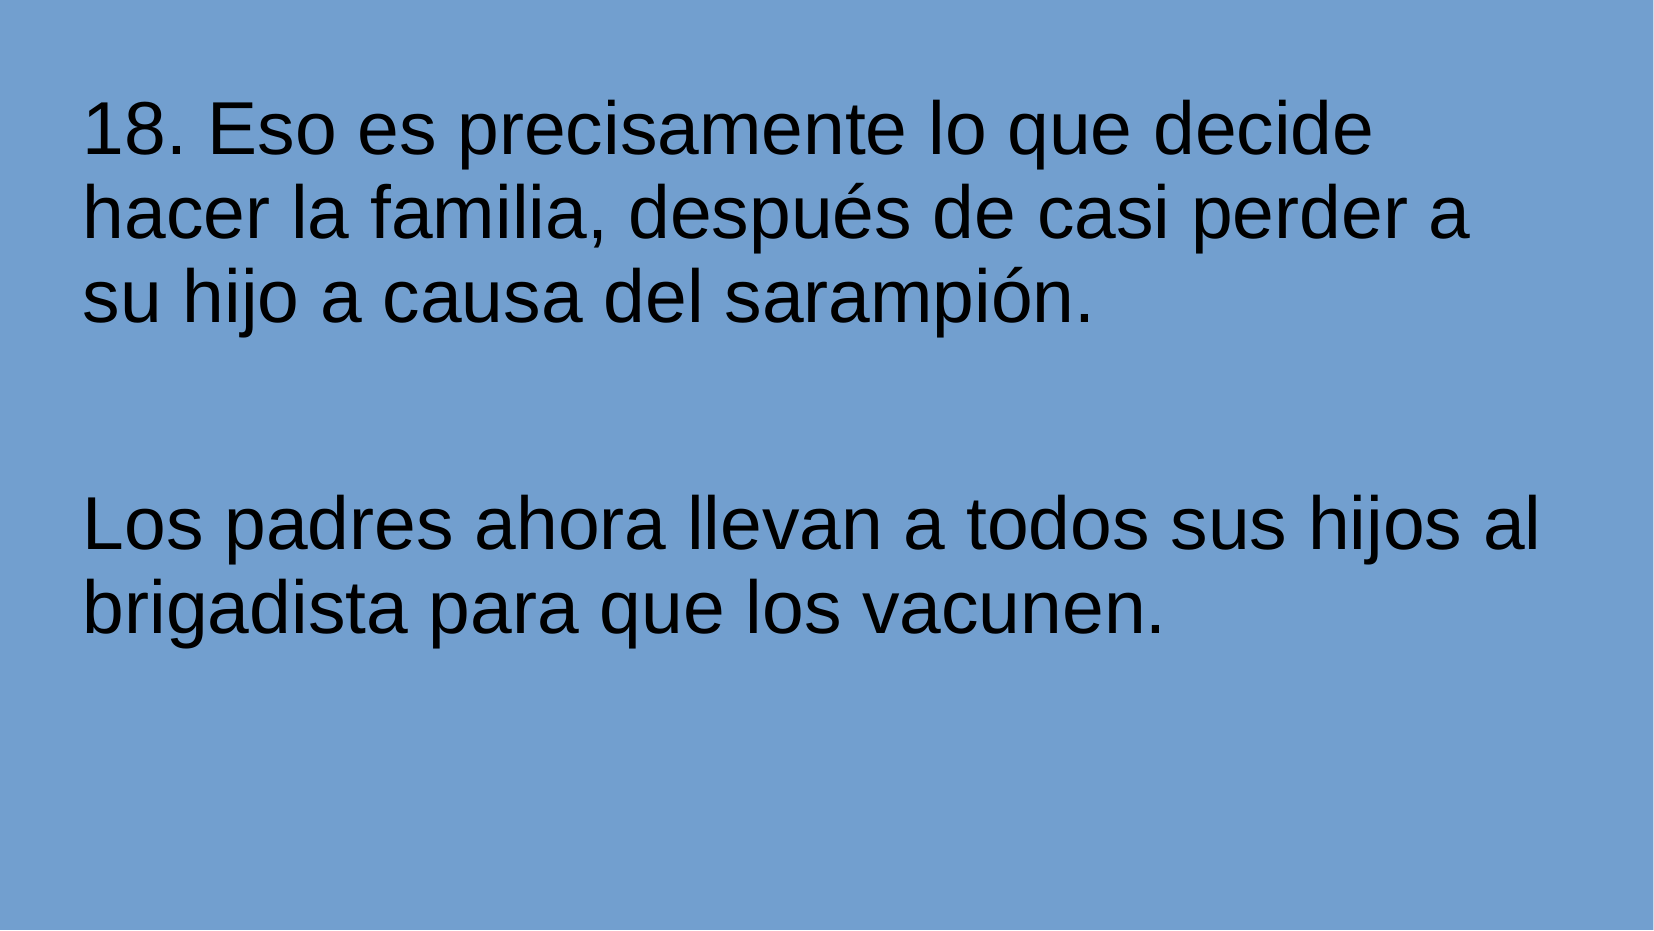

# 18. Eso es precisamente lo que decide hacer la familia, después de casi perder a su hijo a causa del sarampión.
Los padres ahora llevan a todos sus hijos al brigadista para que los vacunen.